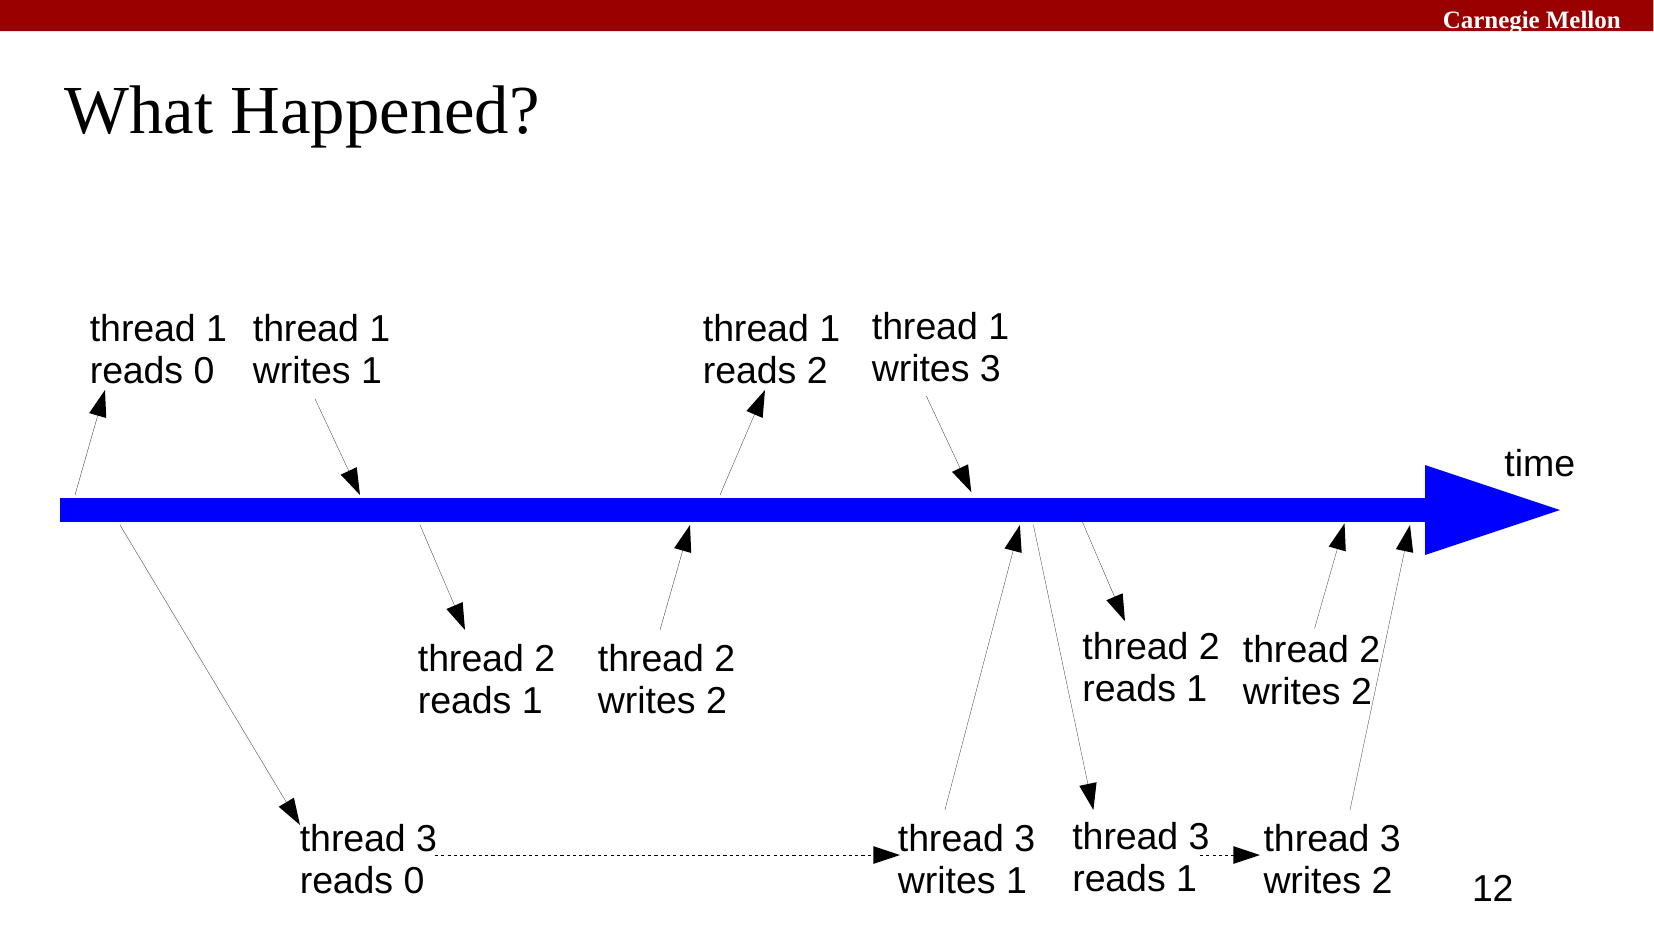

# What Happened?
thread 1
writes 3
thread 1
reads 0
thread 1
writes 1
thread 1
reads 2
time
thread 2
reads 1
thread 2
writes 2
thread 2
reads 1
thread 2
writes 2
thread 3
reads 1
thread 3
reads 0
thread 3
writes 1
thread 3
writes 2